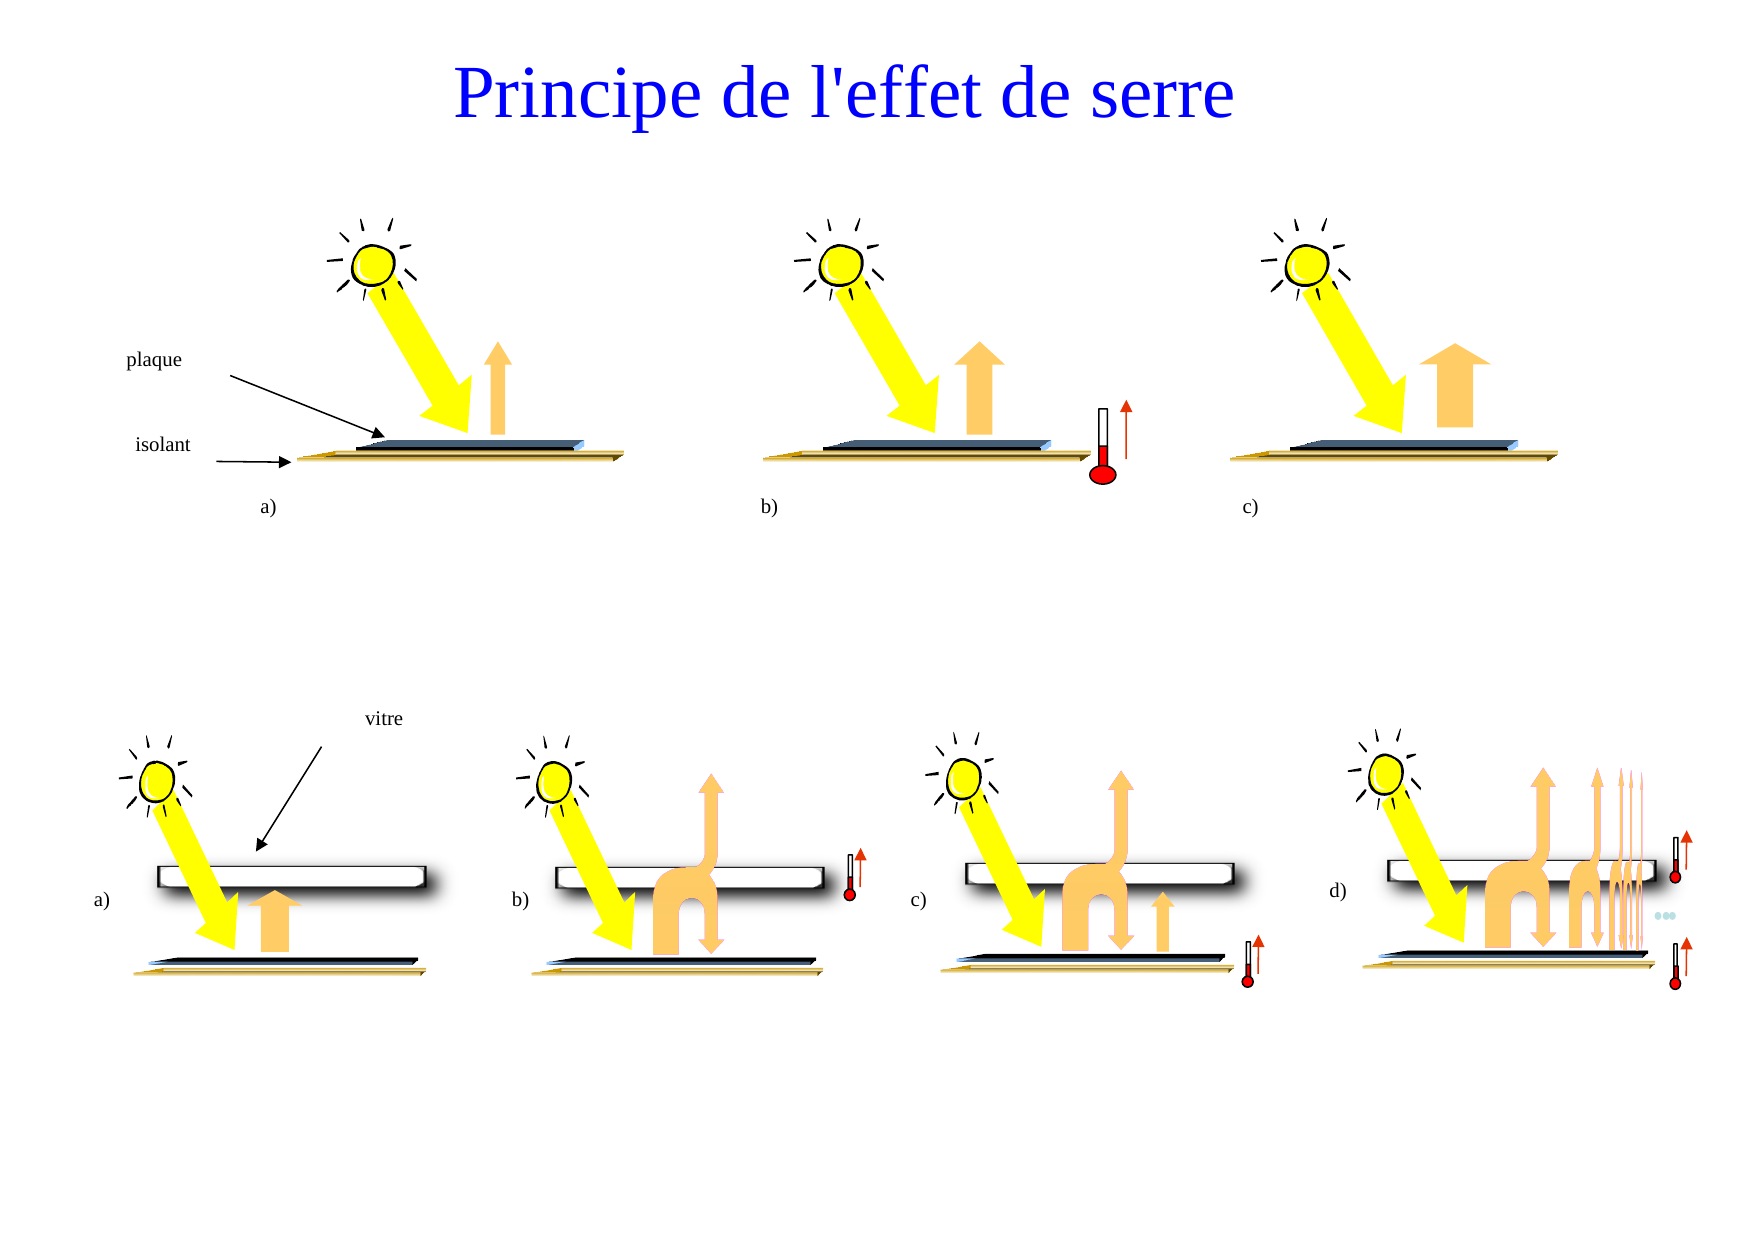

Principe de l'effet de serre
plaque
isolant
a)
b)
c)
vitre
d)
a)
c)
b)